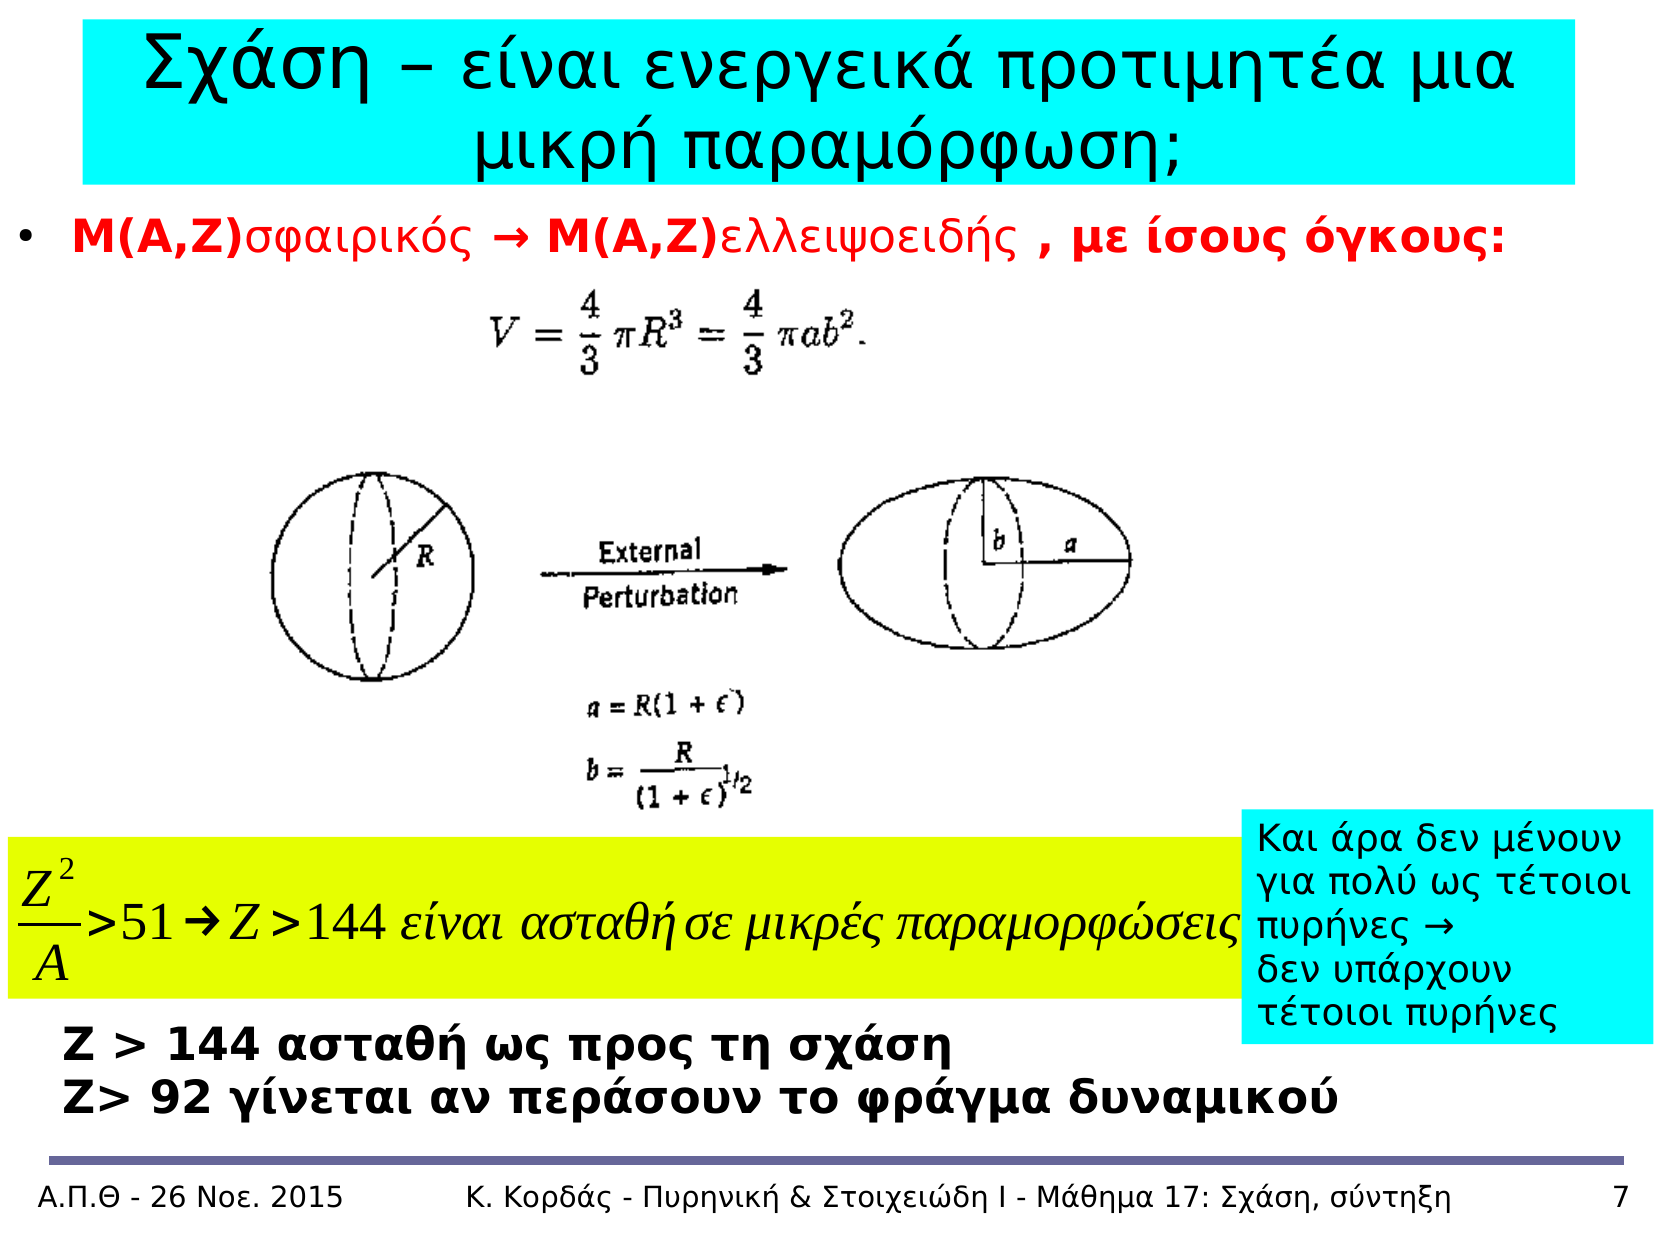

# Σχάση – είναι ενεργεικά προτιμητέα μια μικρή παραμόρφωση;
Μ(Α,Ζ)σφαιρικός → M(A,Z)ελλειψοειδής , με ίσους όγκους:
Και άρα δεν μένουν
για πολύ ως τέτοιοι
πυρήνες →
δεν υπάρχουν
τέτοιοι πυρήνες
Ζ > 144 ασταθή ως προς τη σχάση
Ζ> 92 γίνεται αν περάσουν το φράγμα δυναμικού
Α.Π.Θ - 26 Νοε. 2015
Κ. Κορδάς - Πυρηνική & Στοιχειώδη Ι - Μάθημα 17: Σχάση, σύντηξη
7